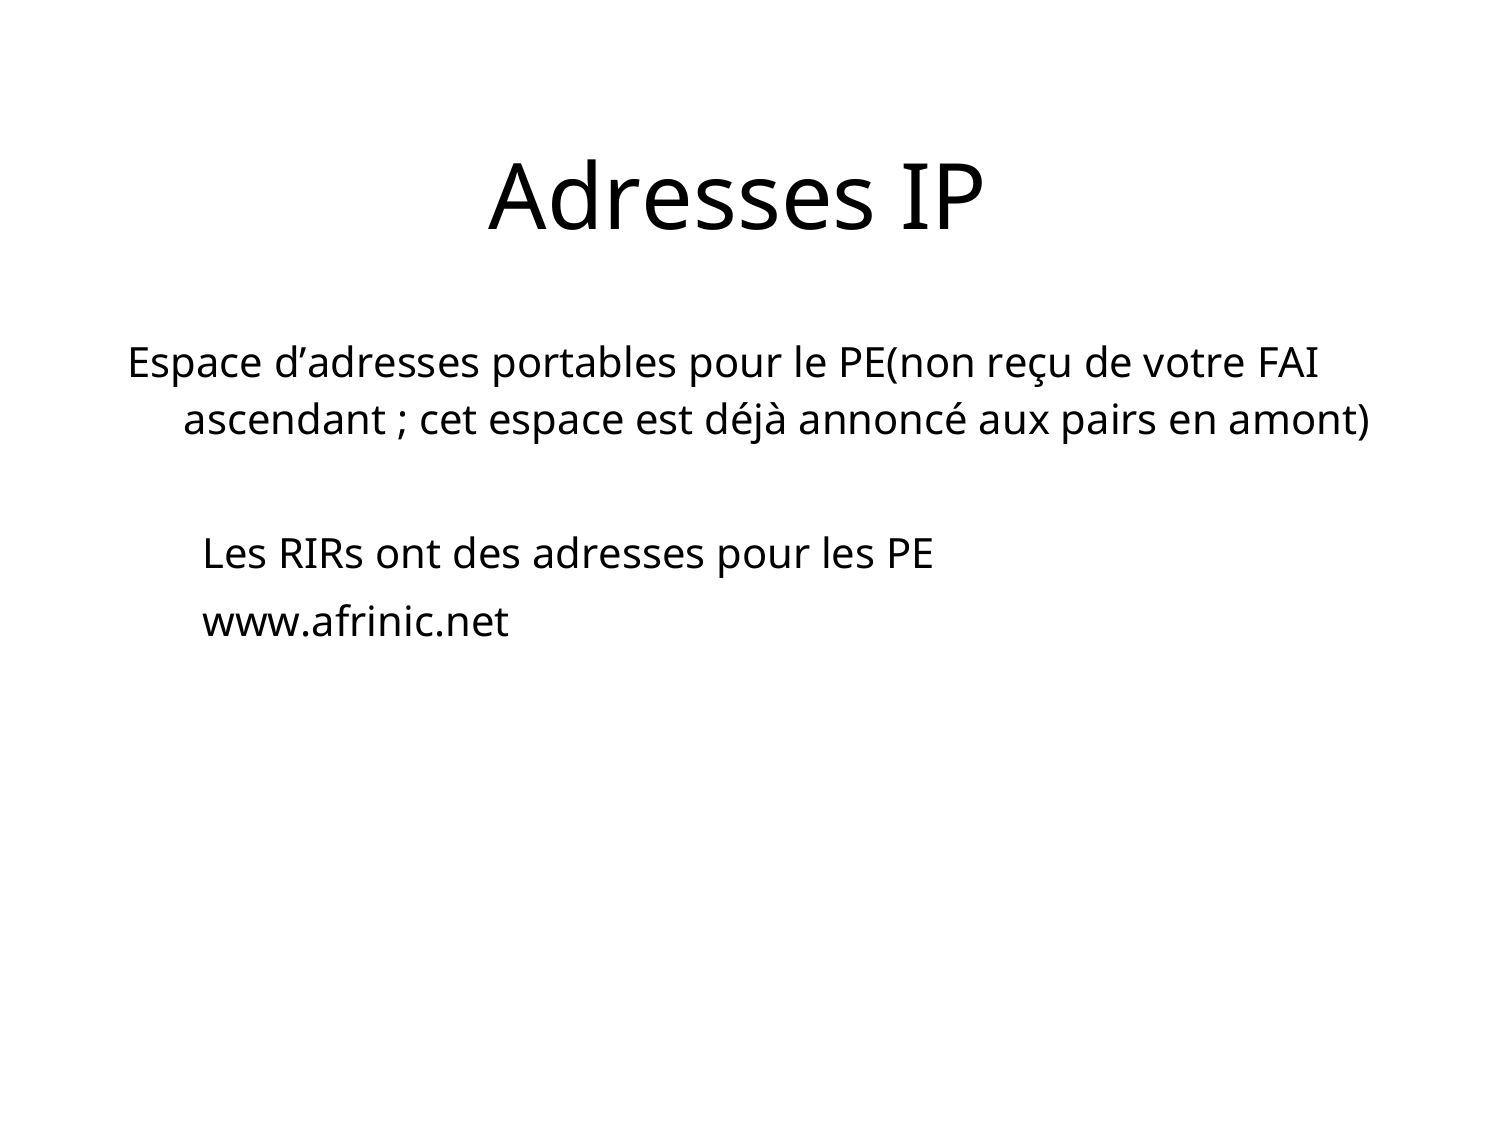

# Adresses IP
Espace d’adresses portables pour le PE(non reçu de votre FAI ascendant ; cet espace est déjà annoncé aux pairs en amont)
Les RIRs ont des adresses pour les PE
www.afrinic.net